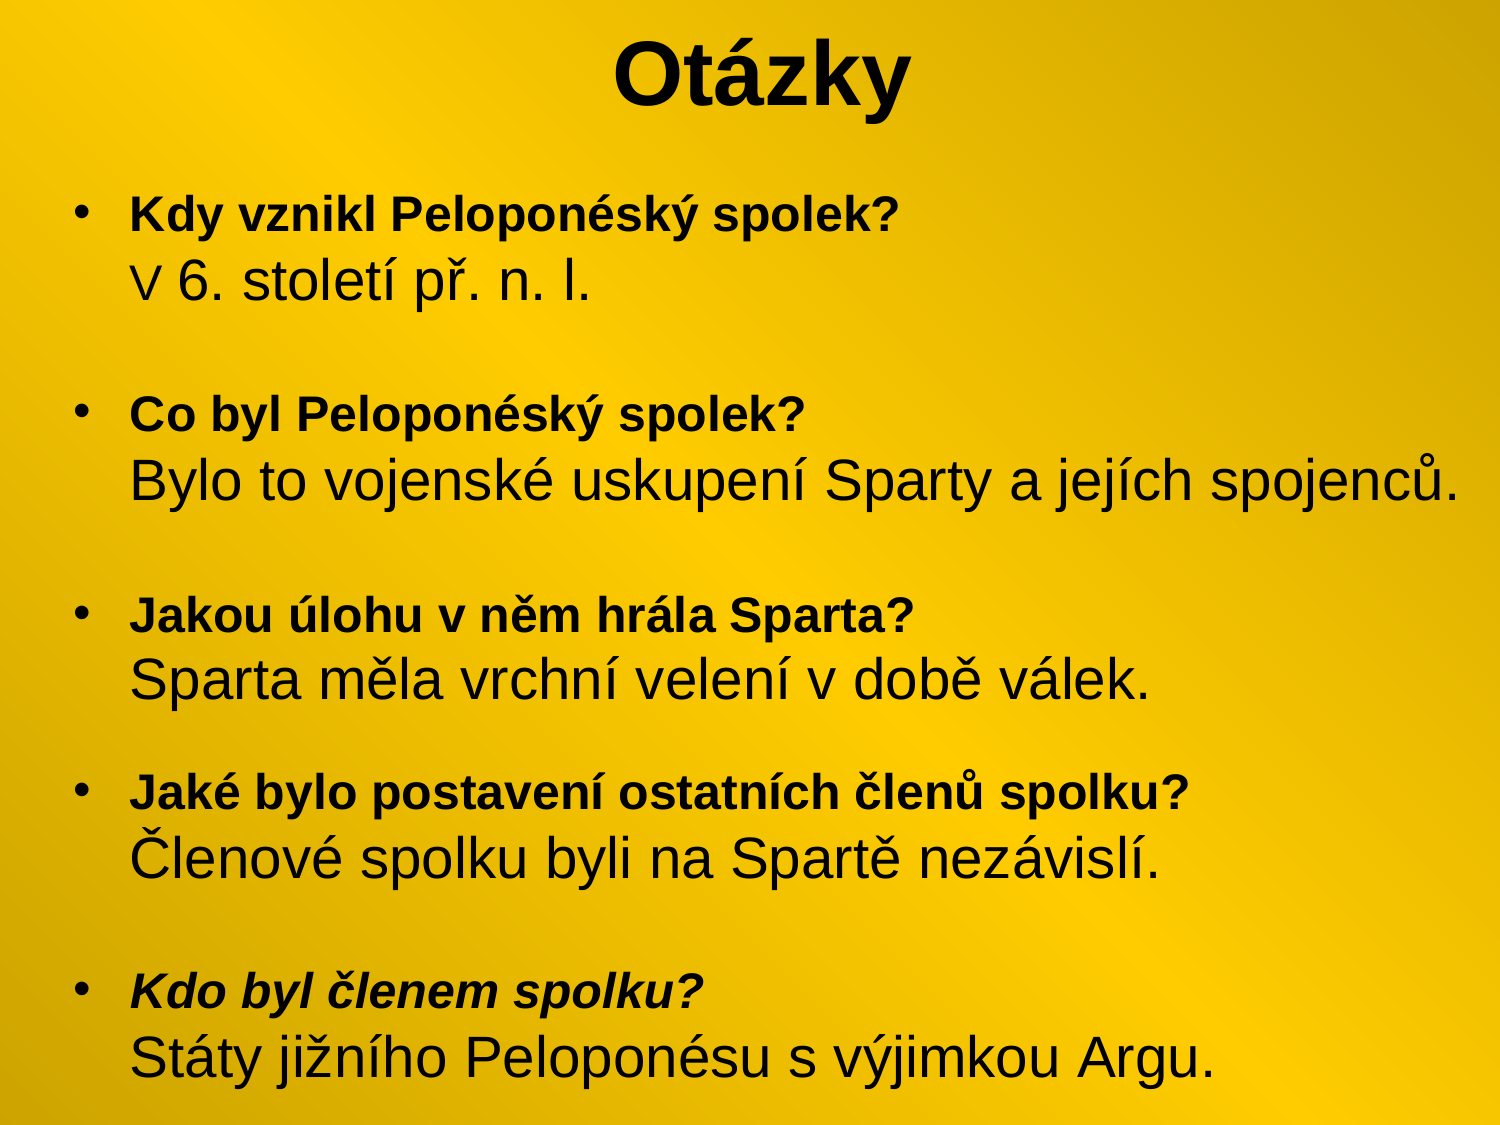

# Otázky
Kdy vznikl Peloponéský spolek?
	V 6. století př. n. l.
Co byl Peloponéský spolek?
	Bylo to vojenské uskupení Sparty a jejích spojenců.
Jakou úlohu v něm hrála Sparta?
	Sparta měla vrchní velení v době válek.
Jaké bylo postavení ostatních členů spolku?
	Členové spolku byli na Spartě nezávislí.
Kdo byl členem spolku?
	Státy jižního Peloponésu s výjimkou Argu.